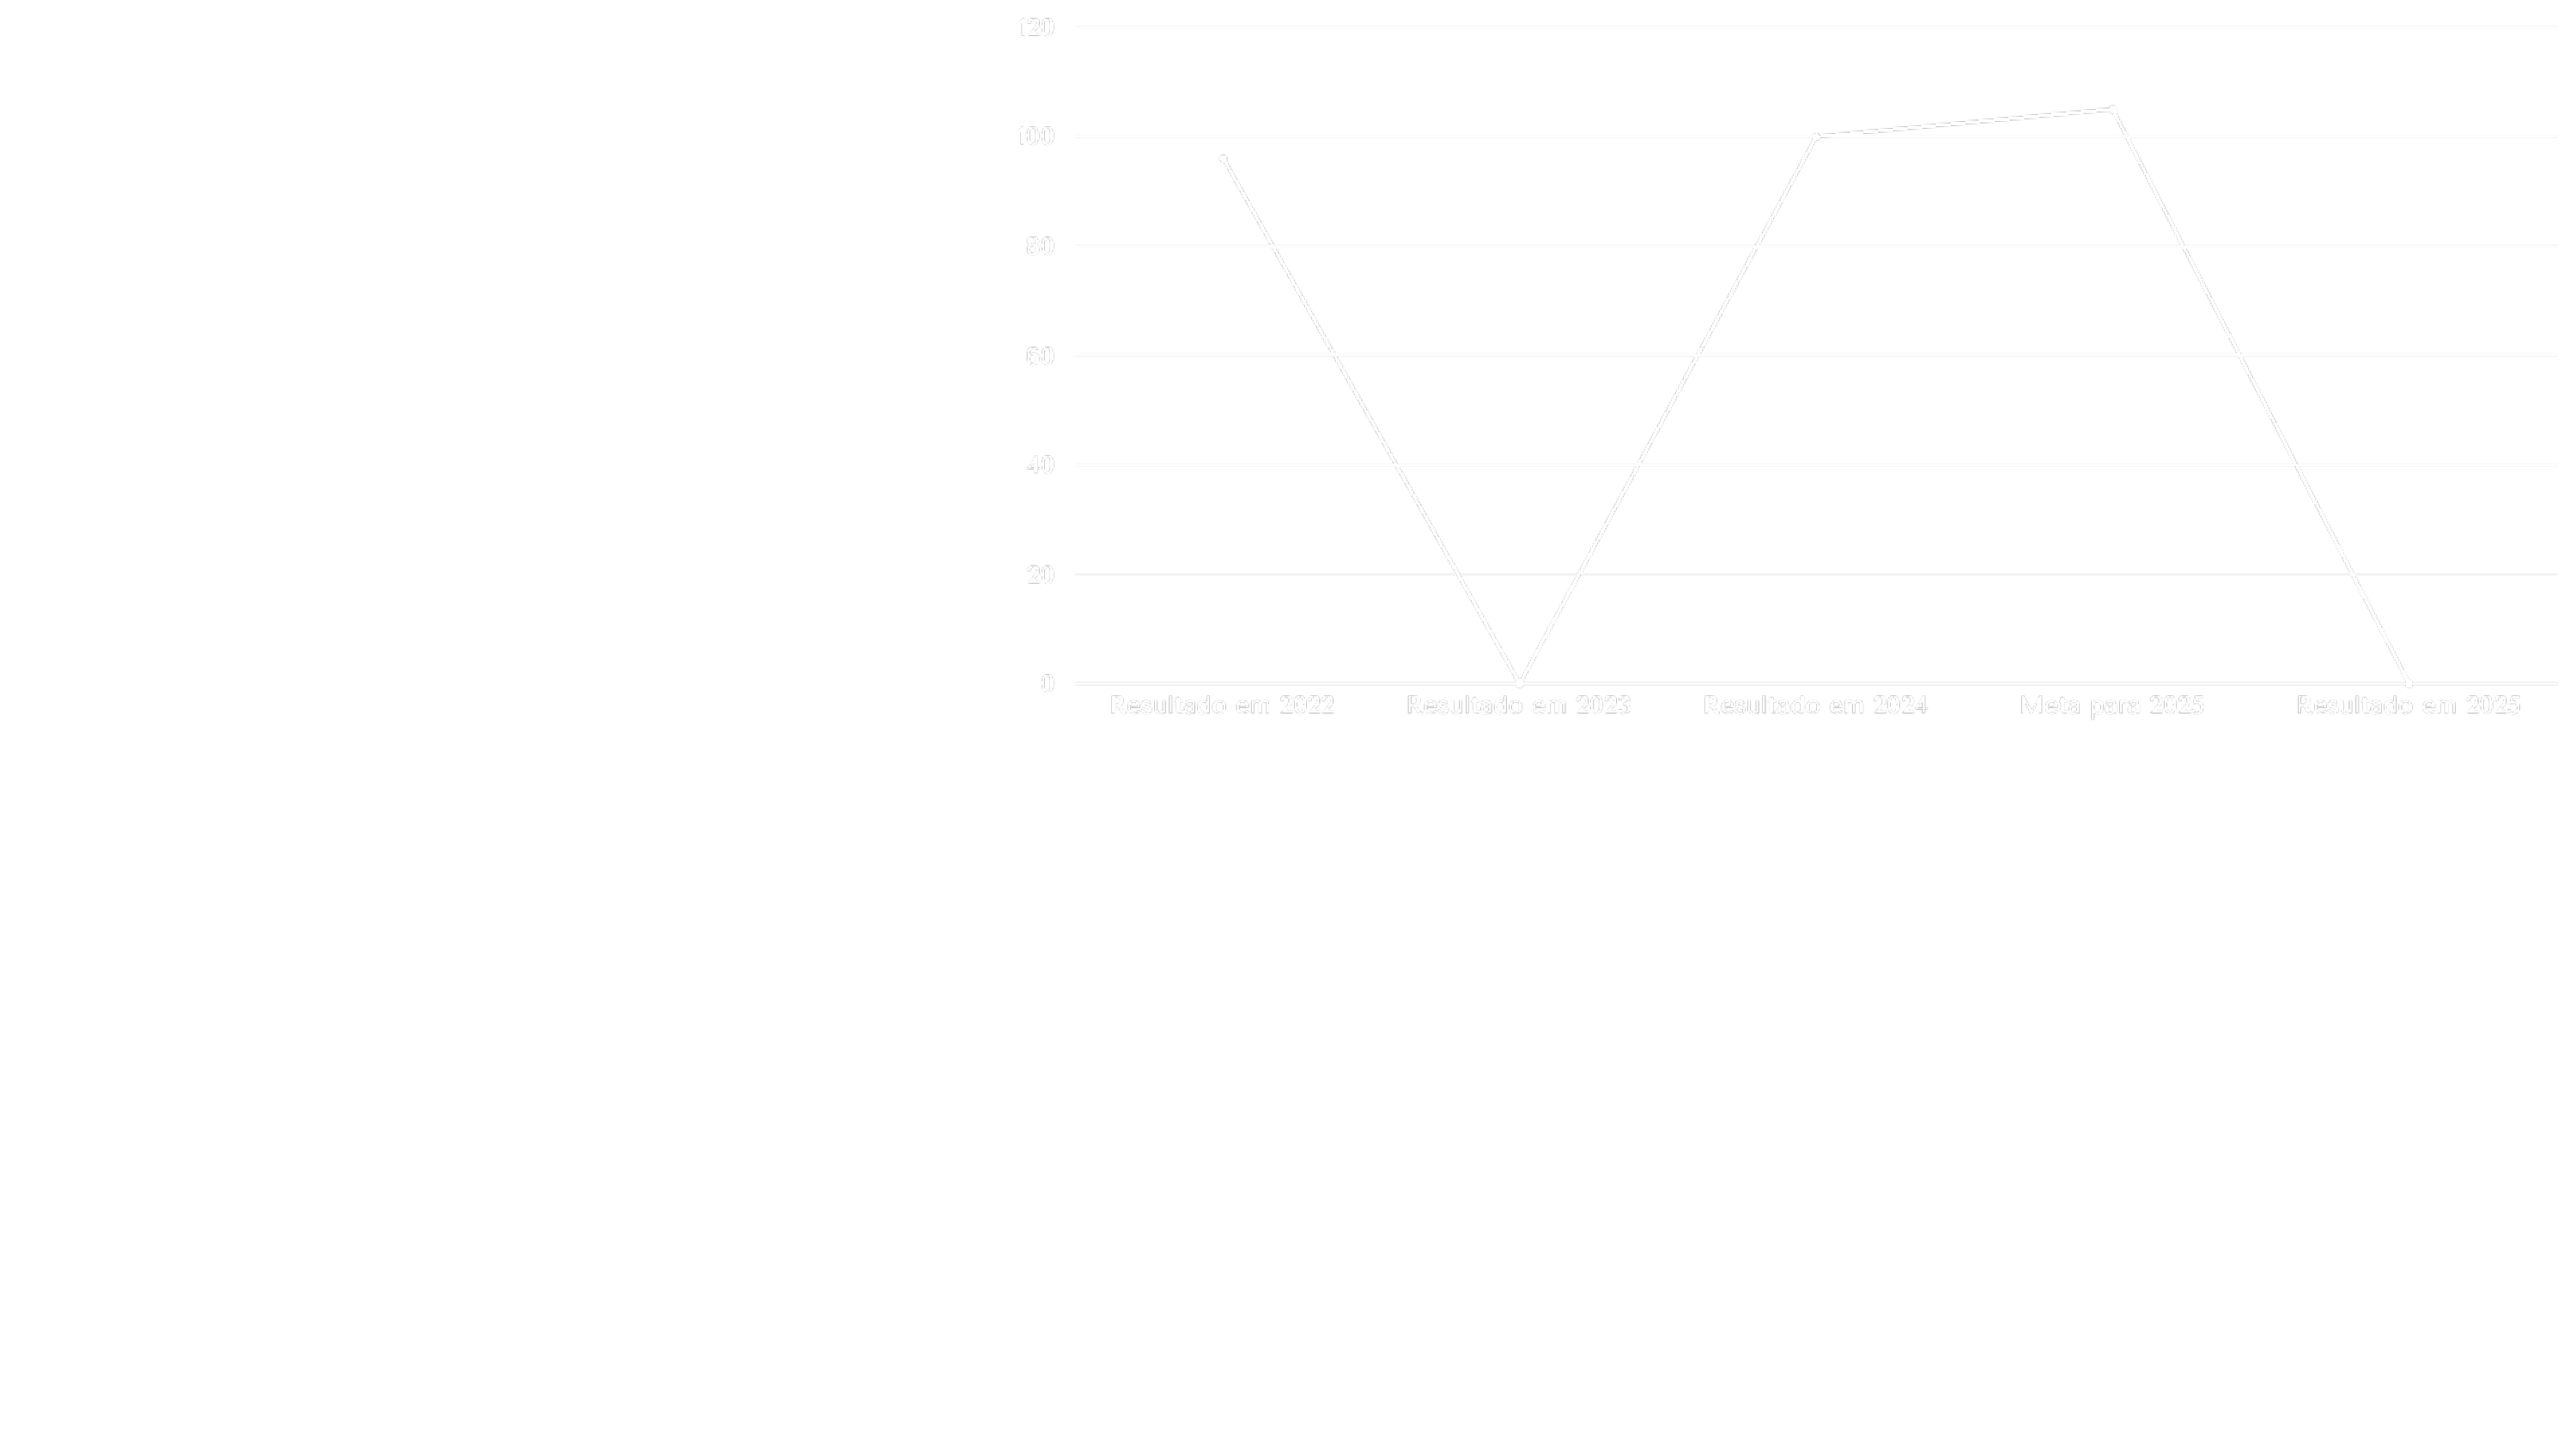

Indicador - Destinação de Resíduos de Suprimentos de Impressão – DImp
Unidade de medida: kg
Definição da Meta: Aumentar a correta destinação de resíduos sólidos às cooperativas em 5%
Resultado 2022 - 96
Resultado 2023 - 0
Resultado em 2024 - 0
Meta para 2025 - 105
Resultado em 2025 - 0